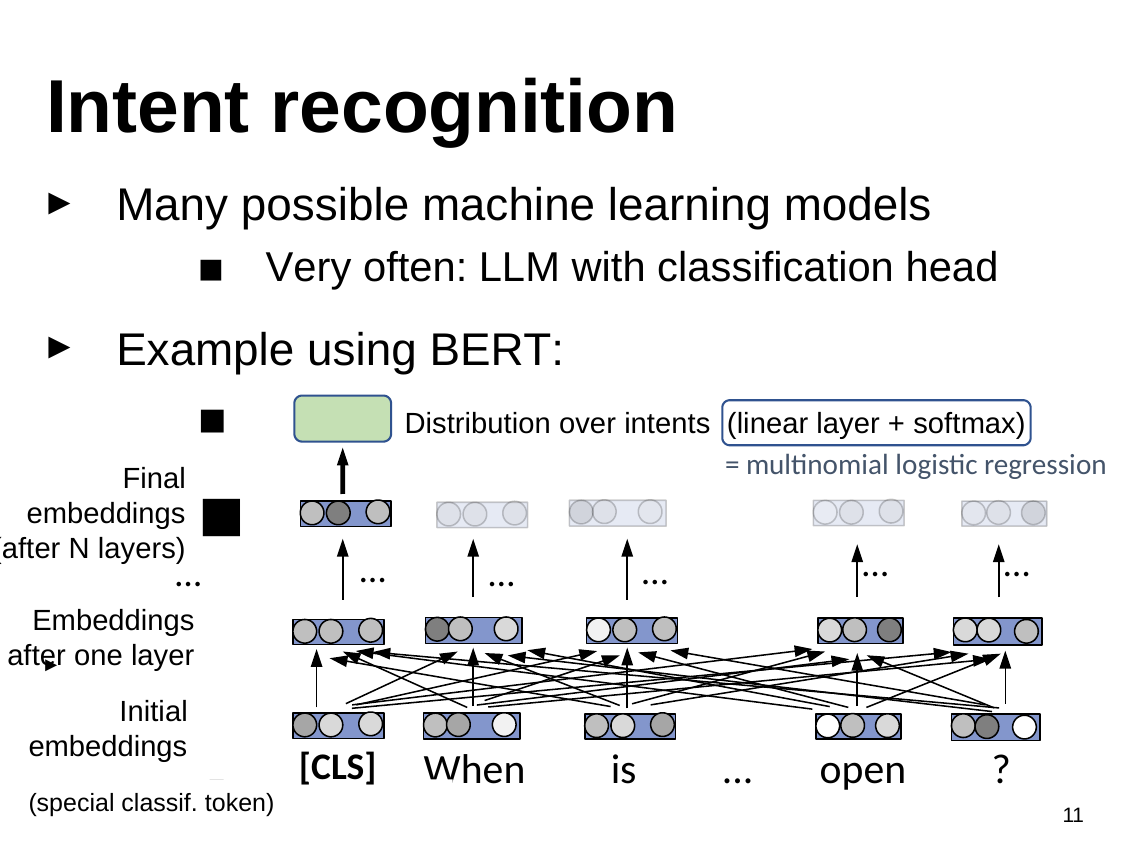

Intent recognition
# Many possible machine learning models
Very often: LLM with classification head
Example using BERT:
Distribution over intents (linear layer + softmax)
= multinomial logistic regression
Final embeddings
(after N layers)
…
…
…
…
…
…
Embeddings after one layer
Initial embeddings
[CLS]
(special classif. token)
 When is ... open ?
11